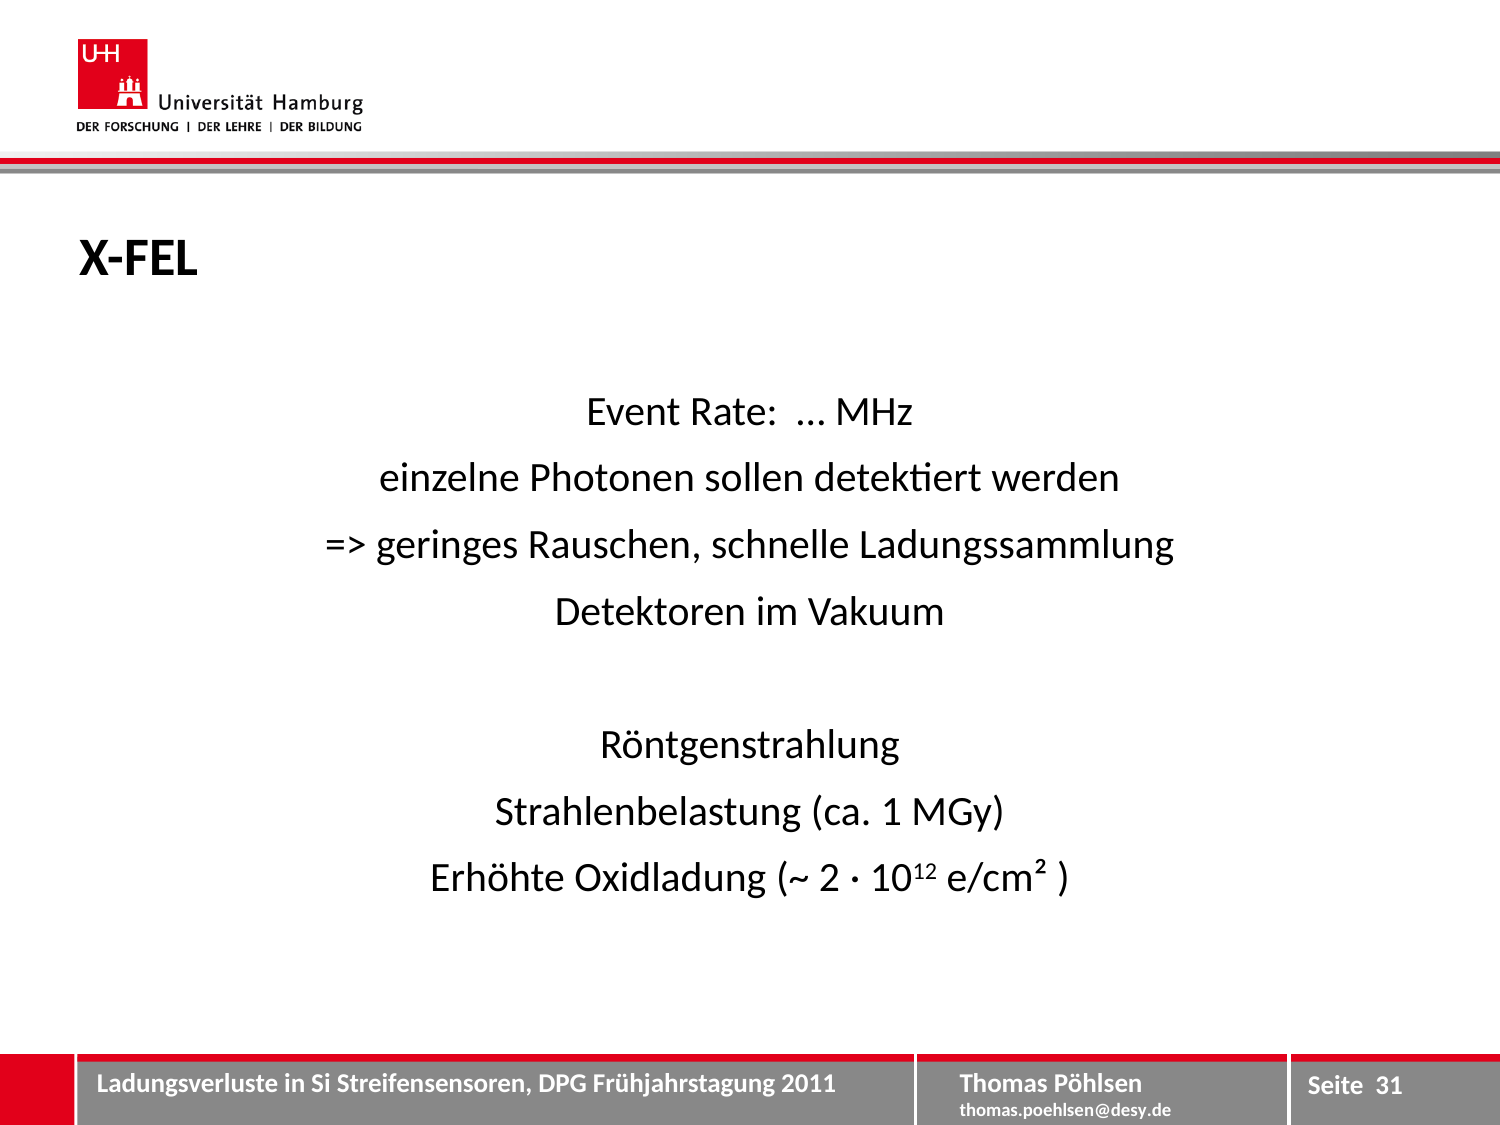

# X-FEL
Event Rate: … MHz
einzelne Photonen sollen detektiert werden
=> geringes Rauschen, schnelle Ladungssammlung
Detektoren im Vakuum
Röntgenstrahlung
Strahlenbelastung (ca. 1 MGy)
Erhöhte Oxidladung (~ 2 · 1012 e/cm² )